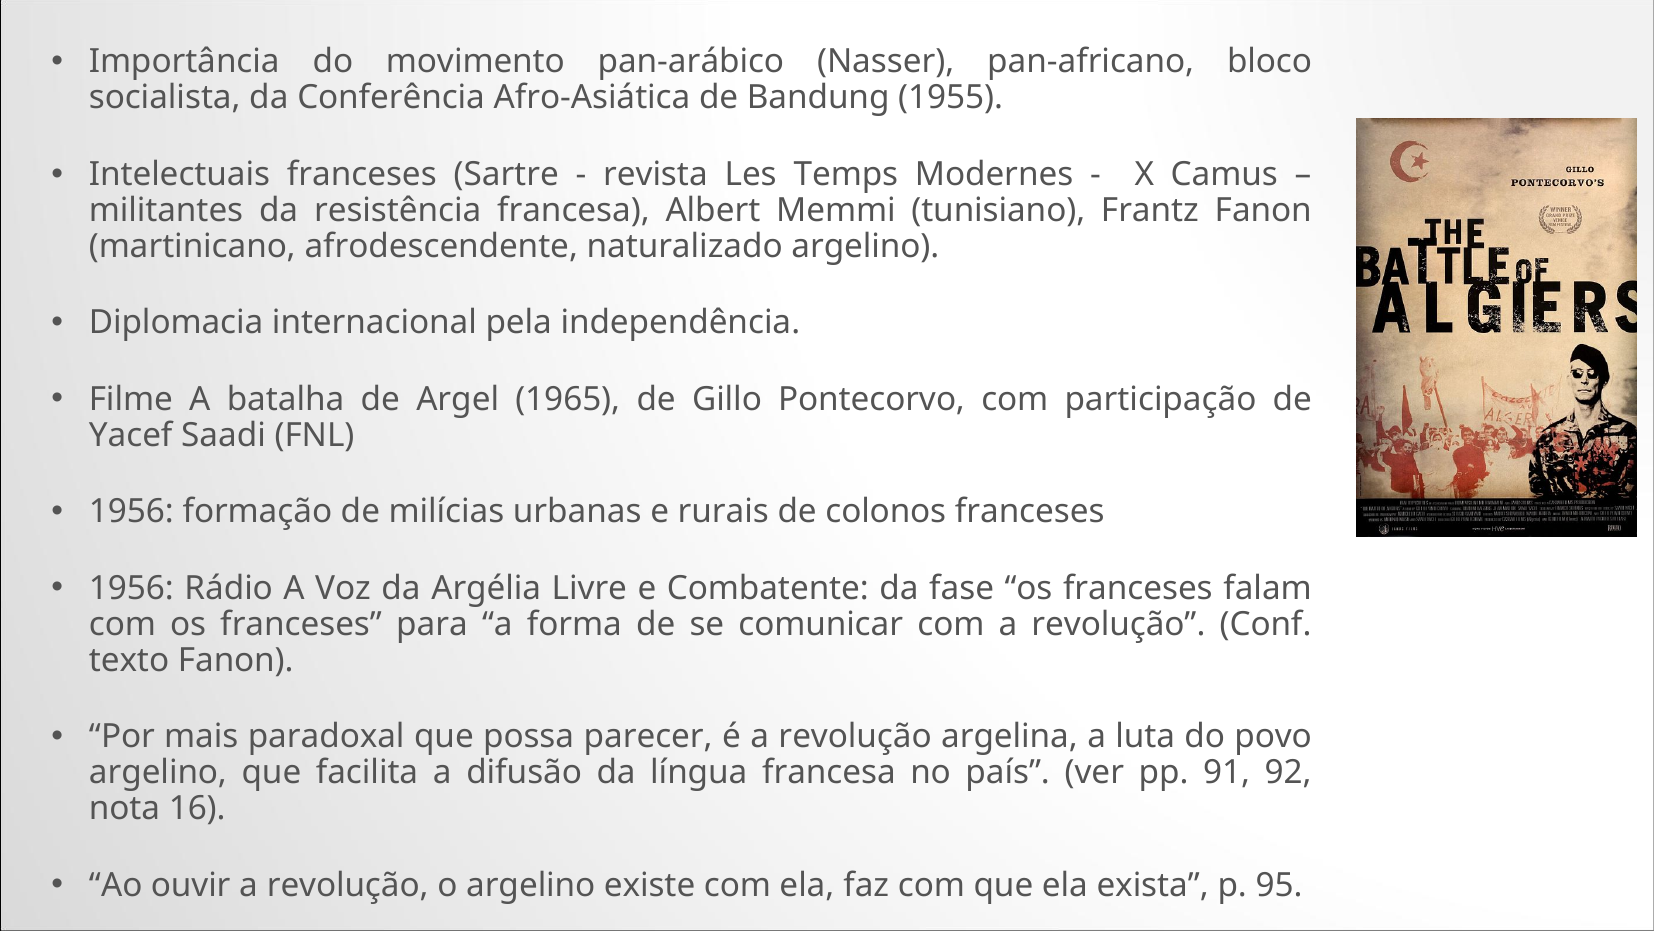

Importância do movimento pan-arábico (Nasser), pan-africano, bloco socialista, da Conferência Afro-Asiática de Bandung (1955).
Intelectuais franceses (Sartre - revista Les Temps Modernes - X Camus – militantes da resistência francesa), Albert Memmi (tunisiano), Frantz Fanon (martinicano, afrodescendente, naturalizado argelino).
Diplomacia internacional pela independência.
Filme A batalha de Argel (1965), de Gillo Pontecorvo, com participação de Yacef Saadi (FNL)
1956: formação de milícias urbanas e rurais de colonos franceses
1956: Rádio A Voz da Argélia Livre e Combatente: da fase “os franceses falam com os franceses” para “a forma de se comunicar com a revolução”. (Conf. texto Fanon).
“Por mais paradoxal que possa parecer, é a revolução argelina, a luta do povo argelino, que facilita a difusão da língua francesa no país”. (ver pp. 91, 92, nota 16).
“Ao ouvir a revolução, o argelino existe com ela, faz com que ela exista”, p. 95.